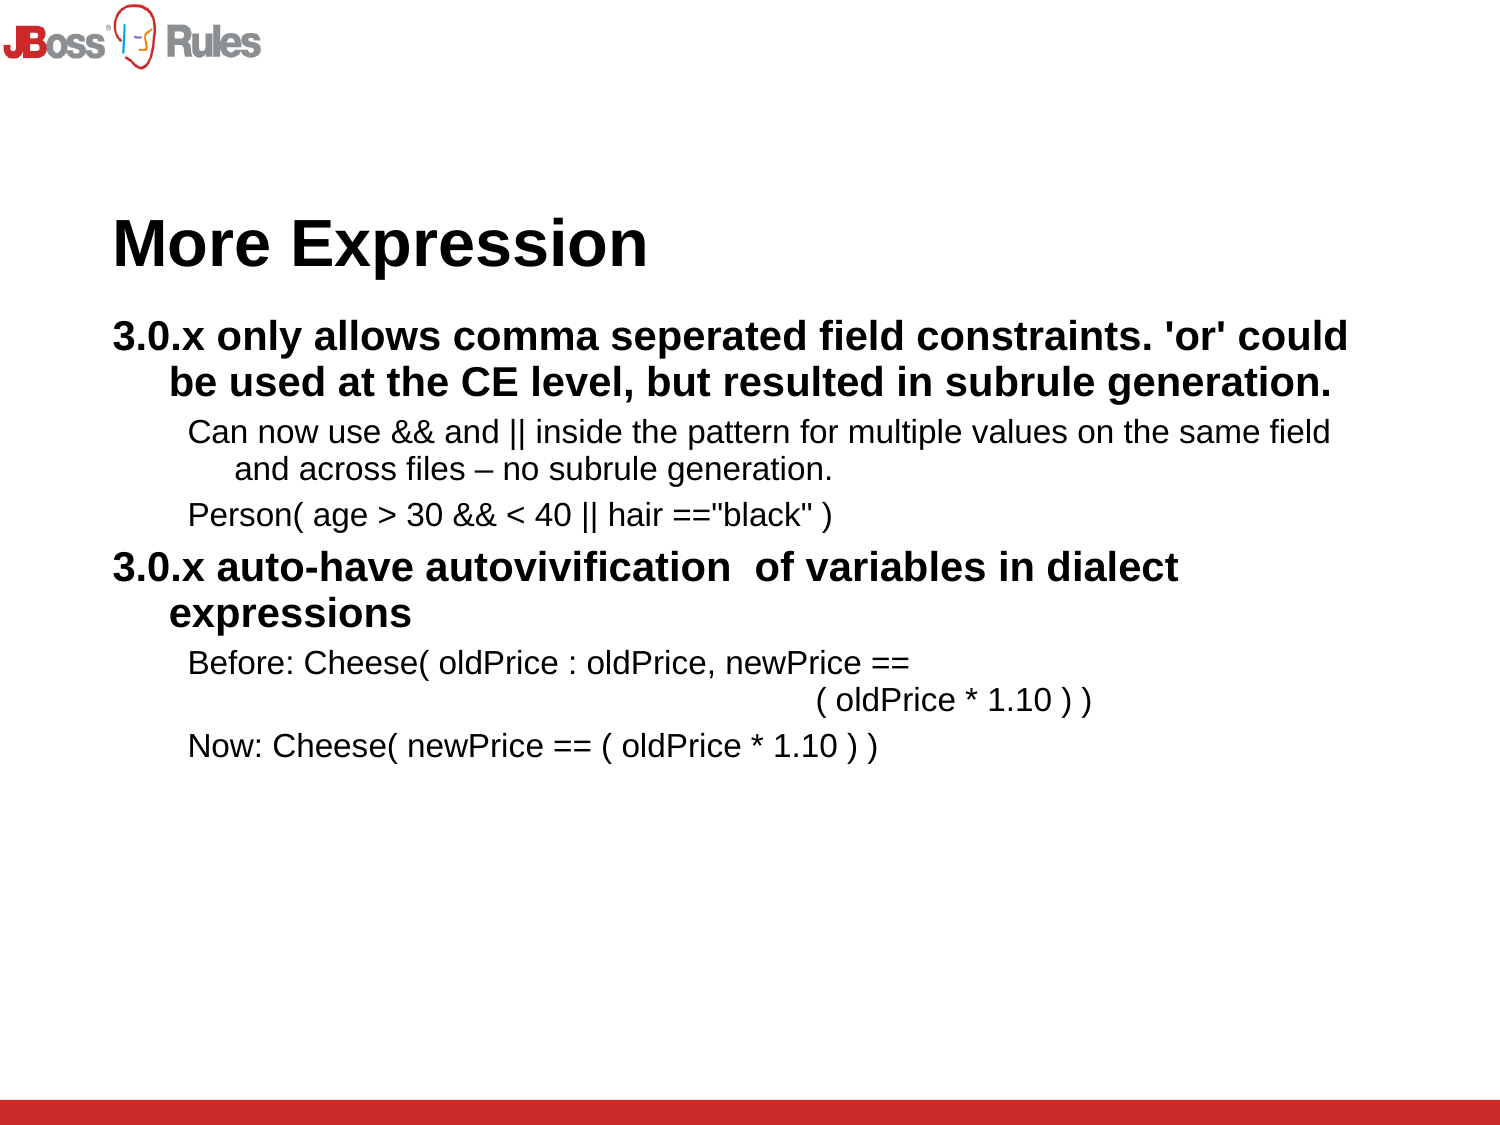

# More Expression
3.0.x only allows comma seperated field constraints. 'or' could be used at the CE level, but resulted in subrule generation.
Can now use && and || inside the pattern for multiple values on the same field and across files – no subrule generation.
Person( age > 30 && < 40 || hair =="black" )
3.0.x auto-have autovivification of variables in dialect expressions
Before: Cheese( oldPrice : oldPrice, newPrice ==
 ( oldPrice * 1.10 ) )
Now: Cheese( newPrice == ( oldPrice * 1.10 ) )